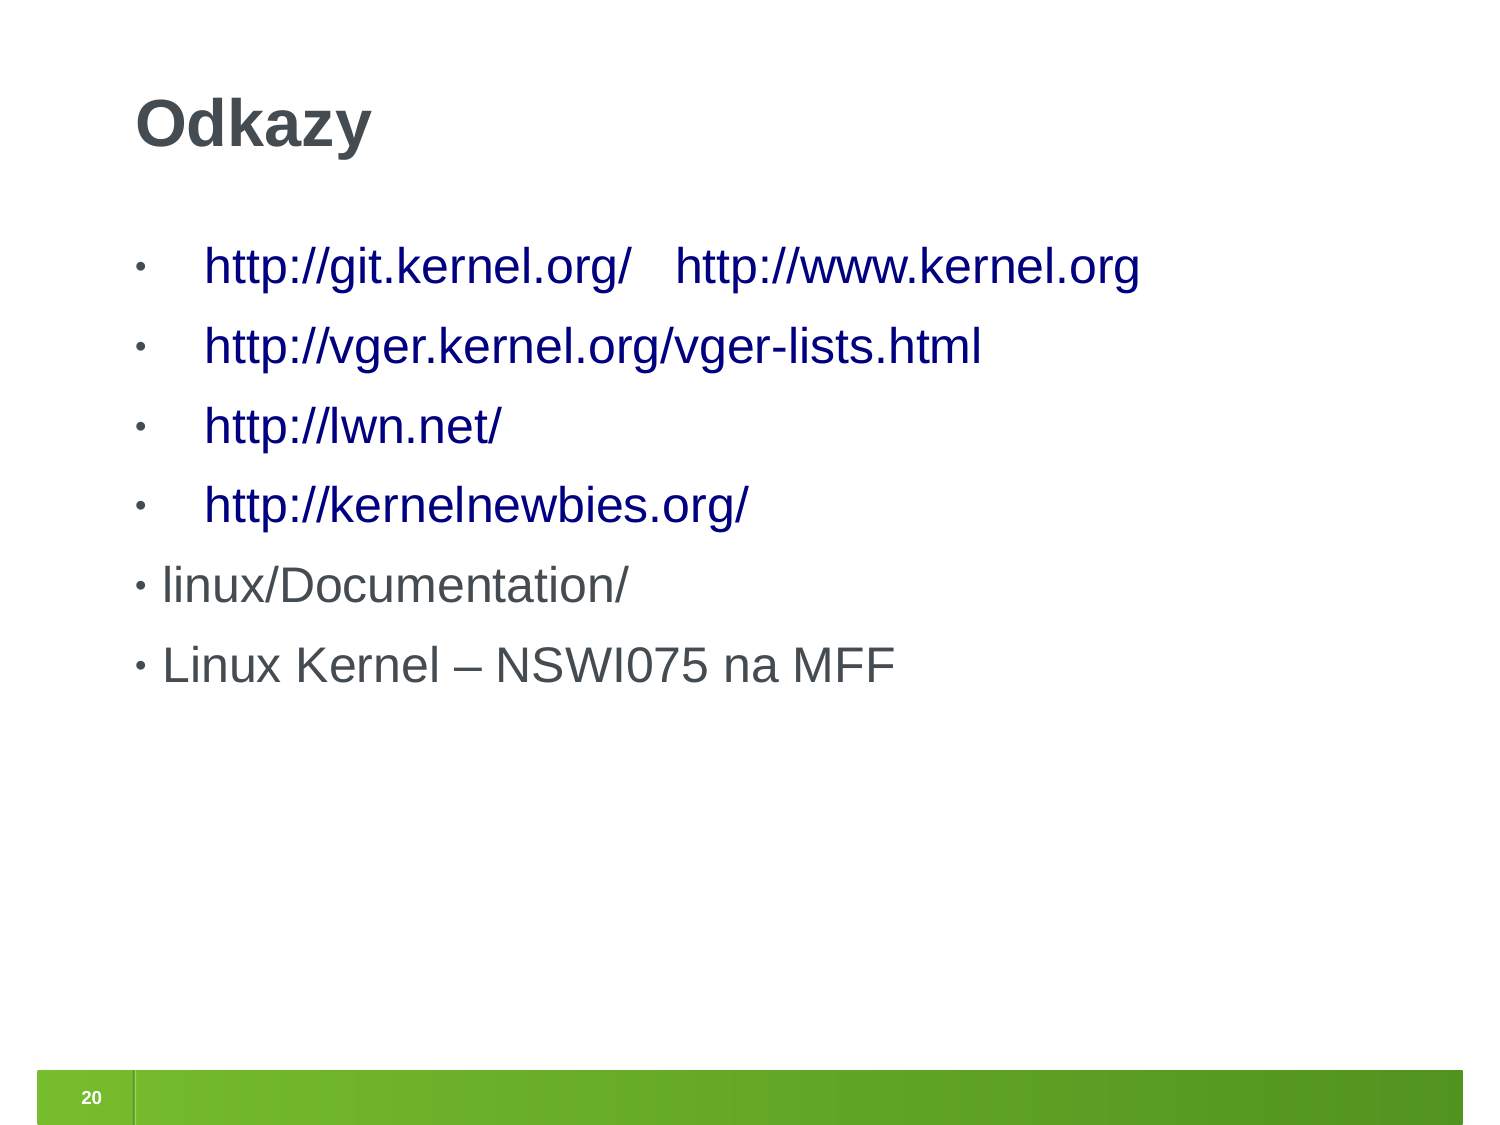

# Odkazy
 http://git.kernel.org/ http://www.kernel.org
 http://vger.kernel.org/vger-lists.html
 http://lwn.net/
 http://kernelnewbies.org/
linux/Documentation/
Linux Kernel – NSWI075 na MFF